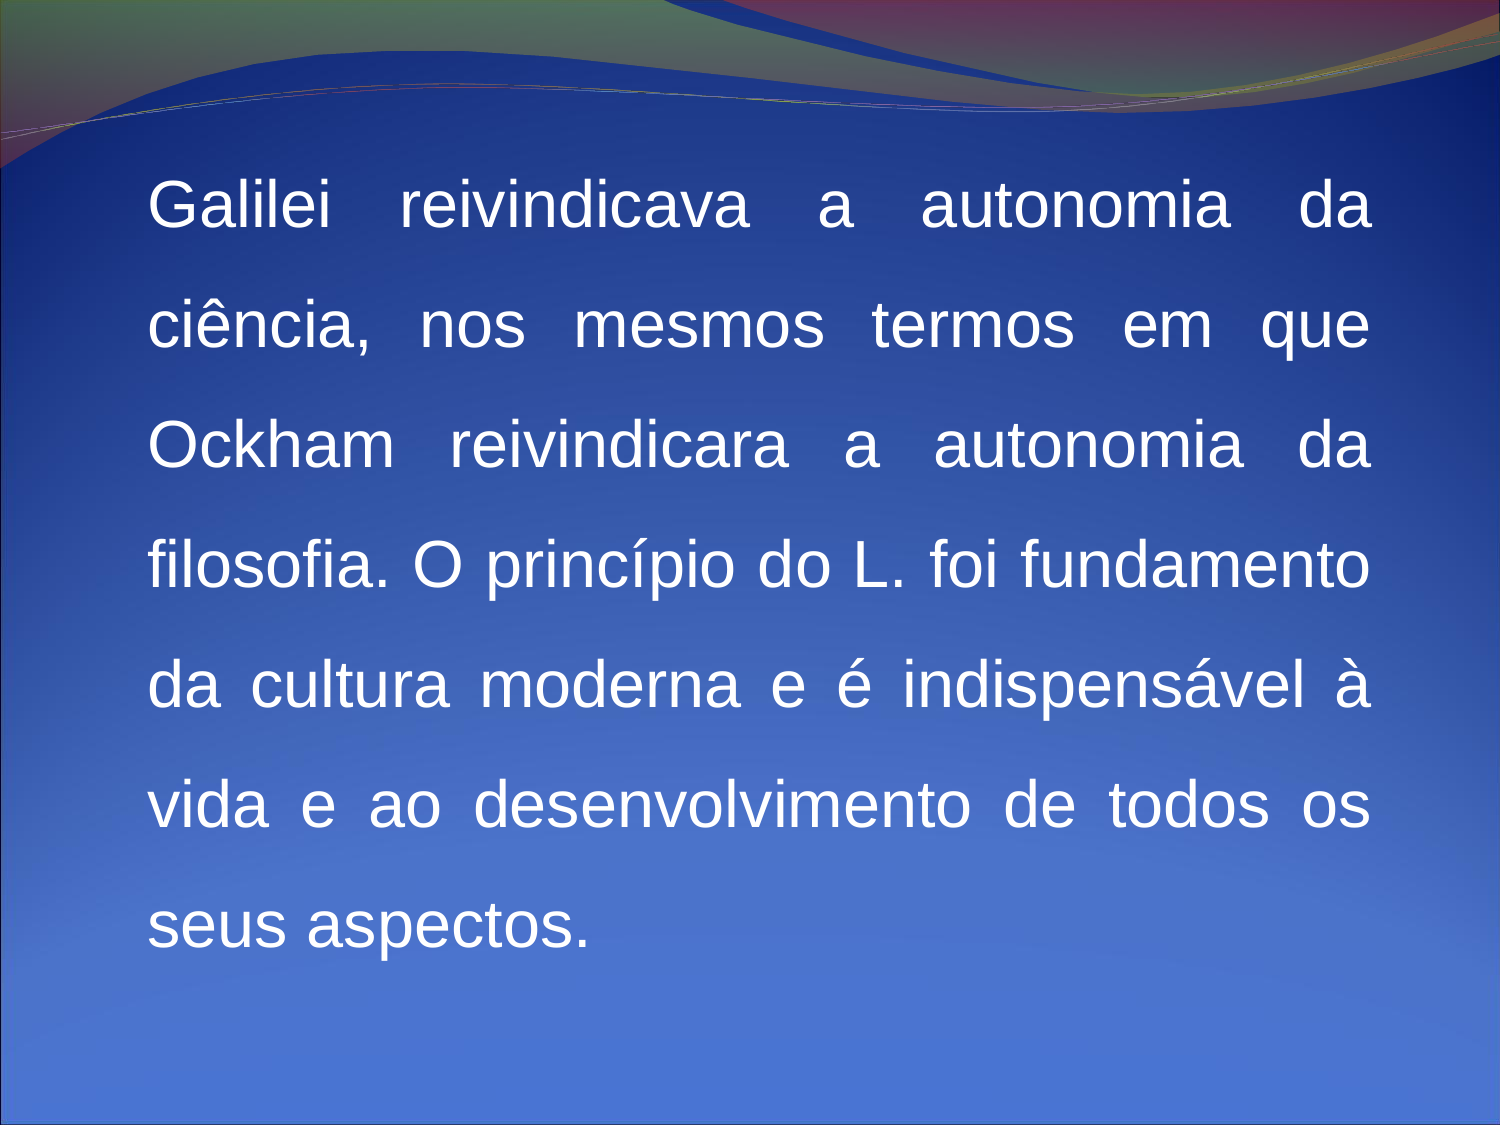

Galilei reivindicava a autonomia da ciência, nos mesmos termos em que Ockham reivindicara a autonomia da filosofia. O princípio do L. foi fundamento da cultura moderna e é indispensável à vida e ao desenvolvimento de todos os seus aspectos.